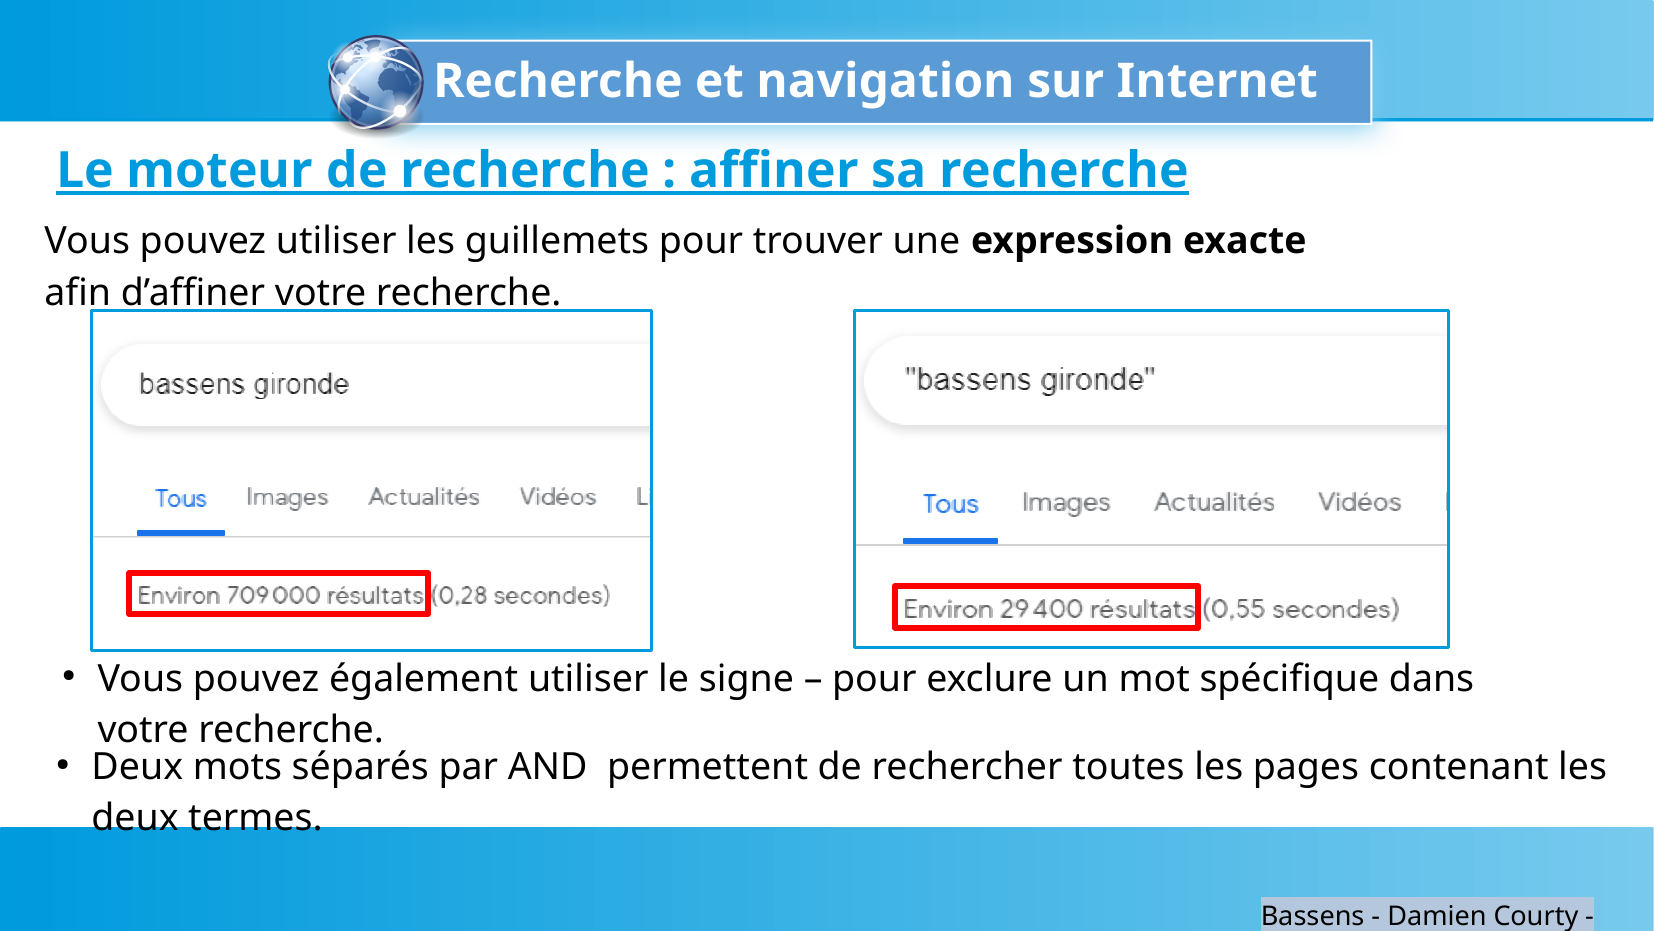

Recherche et navigation sur Internet
Le moteur de recherche : affiner sa recherche
Vous pouvez utiliser les guillemets pour trouver une expression exacte afin d’affiner votre recherche.
Vous pouvez également utiliser le signe – pour exclure un mot spécifique dans votre recherche.
Deux mots séparés par AND permettent de rechercher toutes les pages contenant les deux termes.
Bassens - Damien Courty - 2024